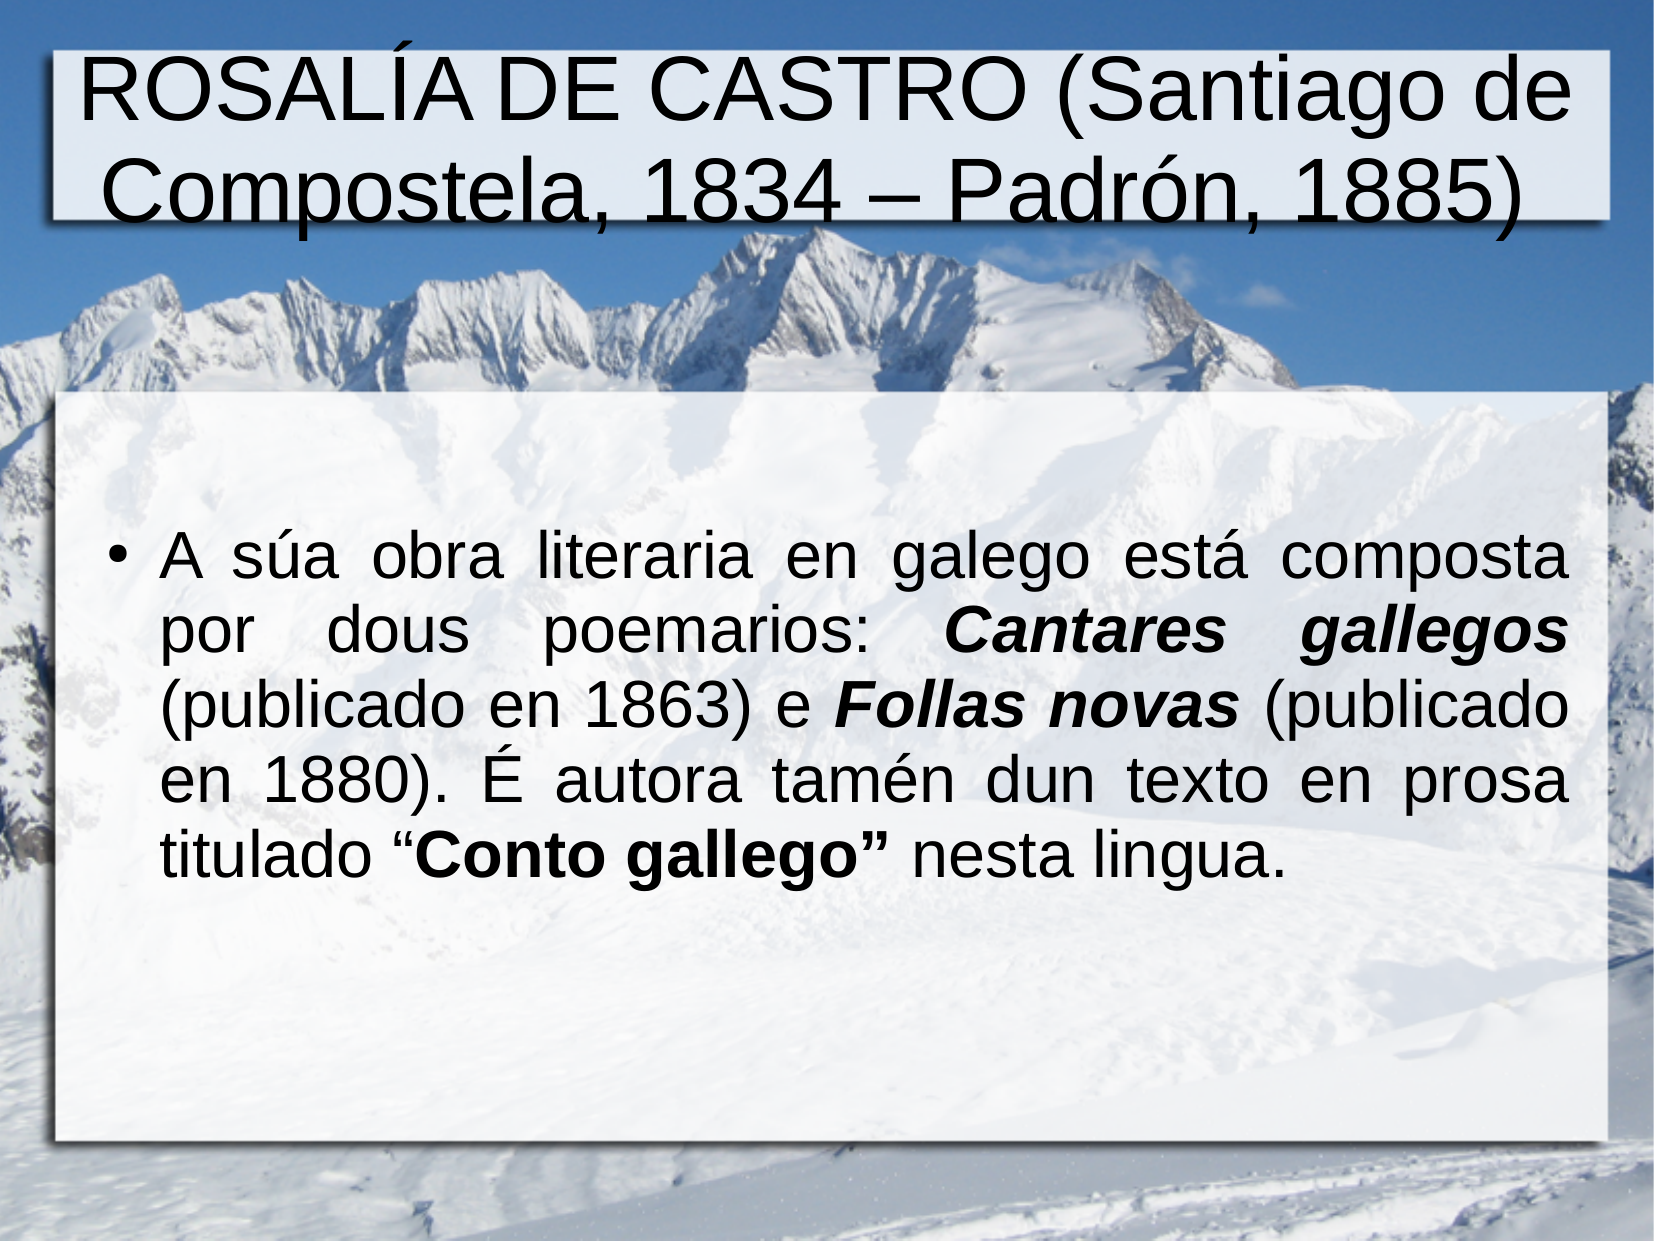

# ROSALÍA DE CASTRO (Santiago de Compostela, 1834 – Padrón, 1885)
A súa obra literaria en galego está composta por dous poemarios: Cantares gallegos (publicado en 1863) e Follas novas (publicado en 1880). É autora tamén dun texto en prosa titulado “Conto gallego” nesta lingua.